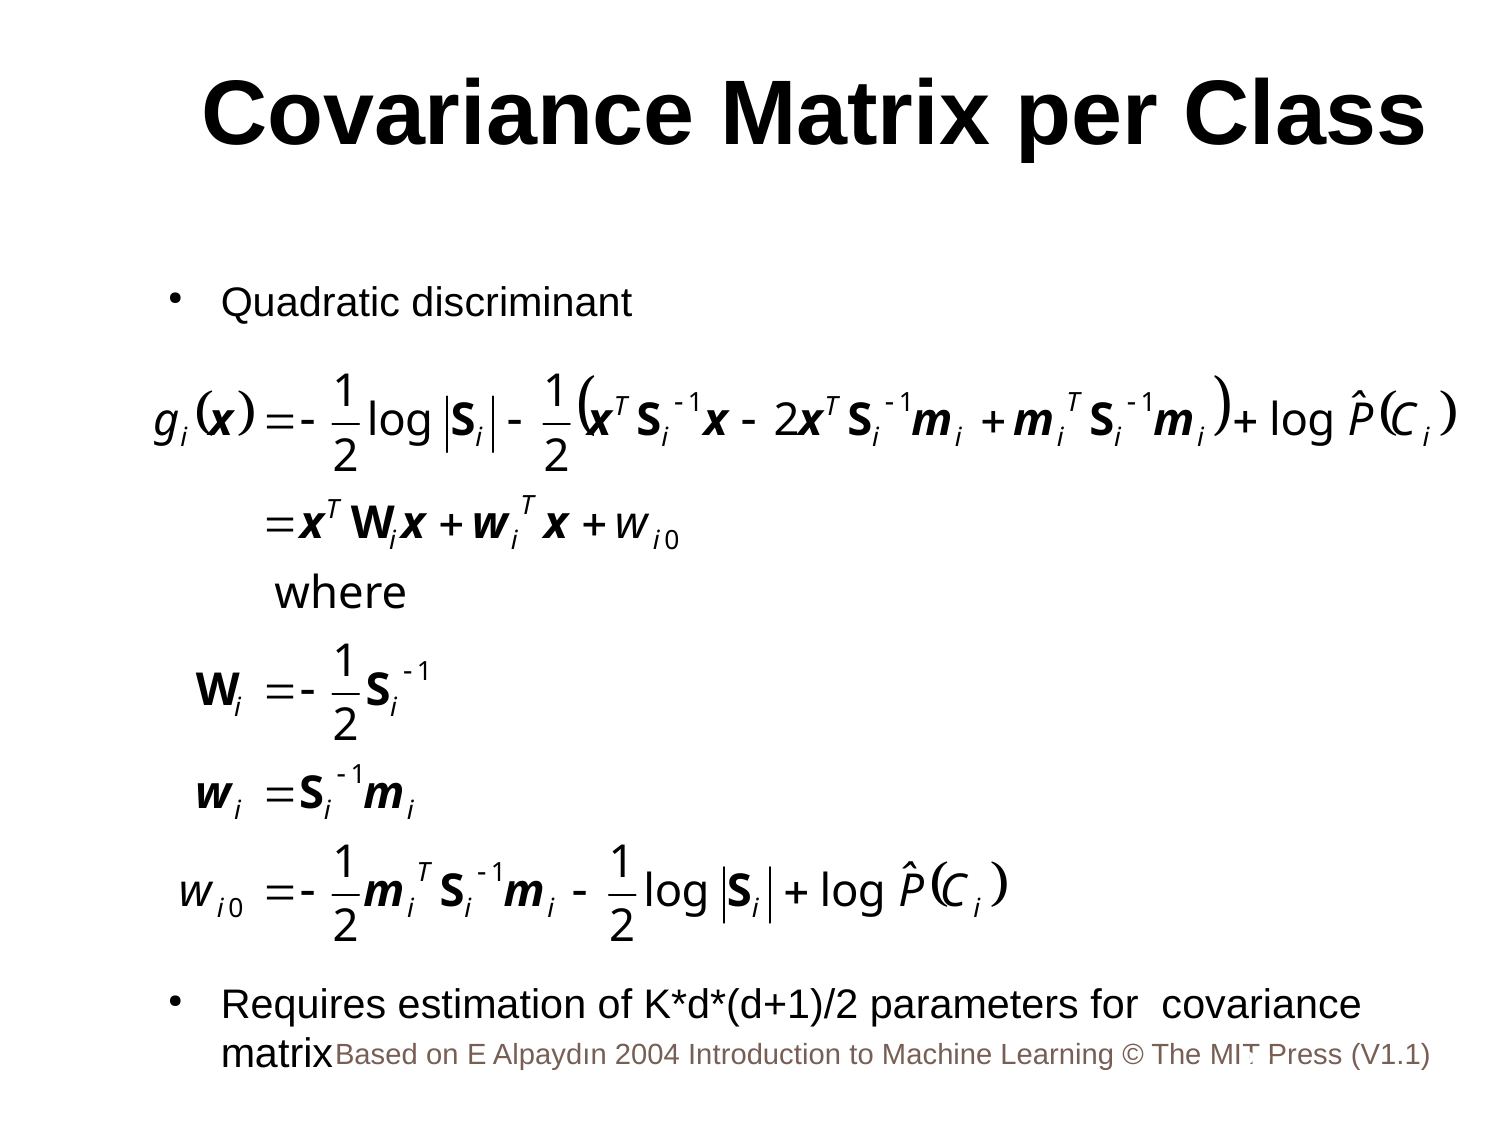

# Covariance Matrix per Class
Quadratic discriminant
Requires estimation of K*d*(d+1)/2 parameters for covariance matrix
Based on E Alpaydın 2004 Introduction to Machine Learning © The MIT Press (V1.1)